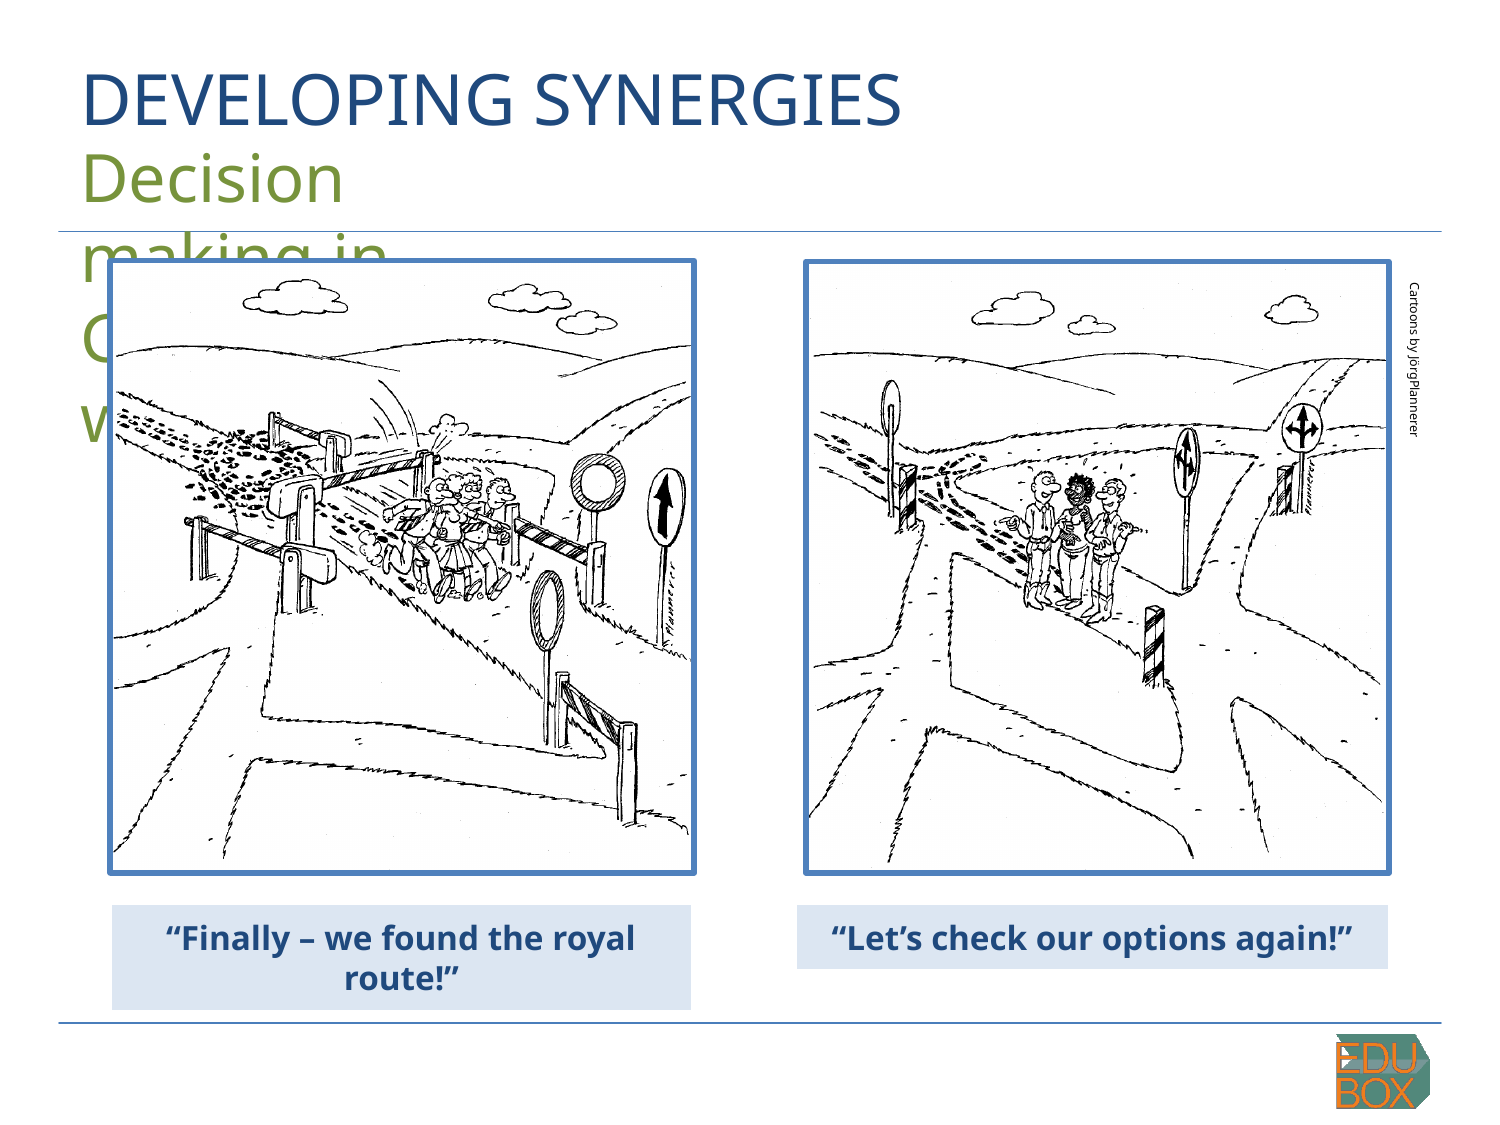

DEVELOPING SYNERGIES
# Decision making in German/US work groups
Cartoons by JörgPlannerer
“Let’s check our options again!”
“Finally – we found the royal route!”